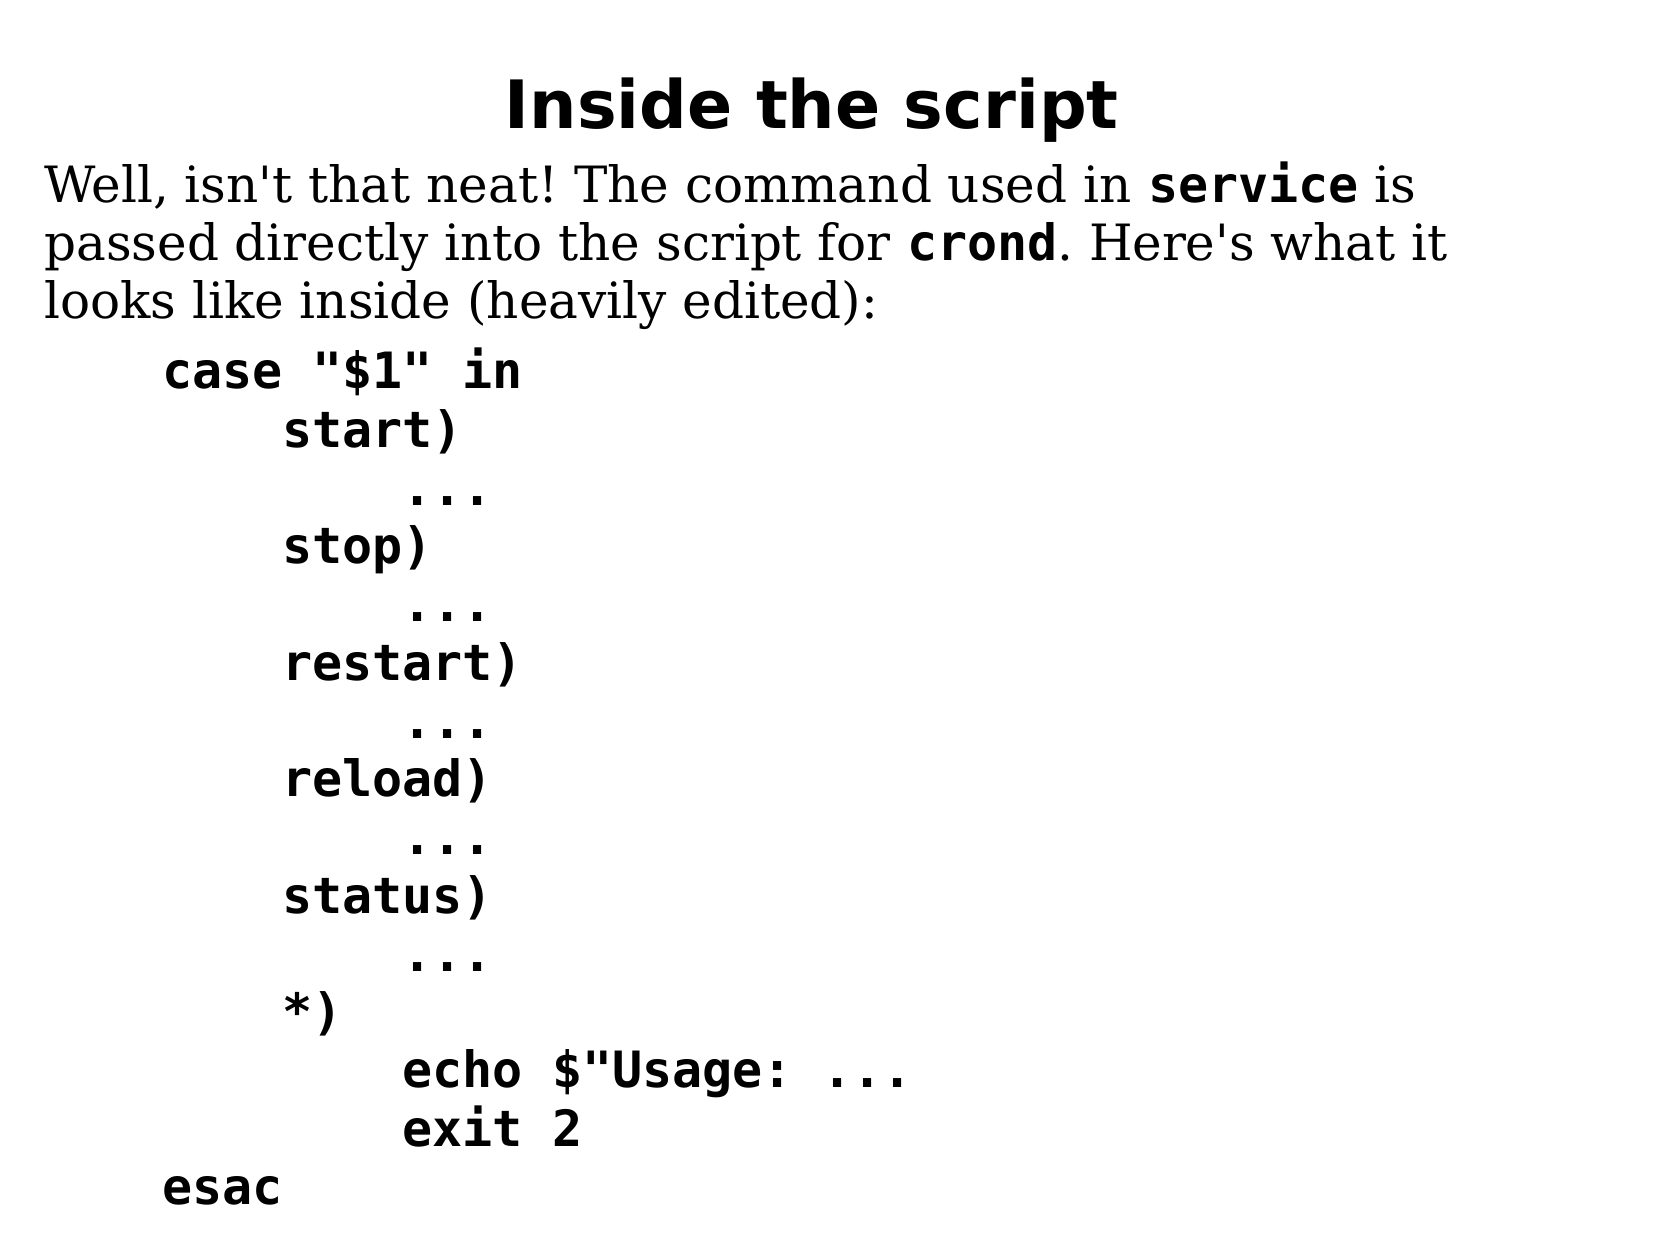

Inside the script
Well, isn't that neat! The command used in service is passed directly into the script for crond. Here's what it looks like inside (heavily edited):
case "$1" in
 start)
 ...
 stop)
 ...
 restart)
 ...
 reload)
 ...
 status)
 ...
 *)
 echo $"Usage: ...
 exit 2
esac